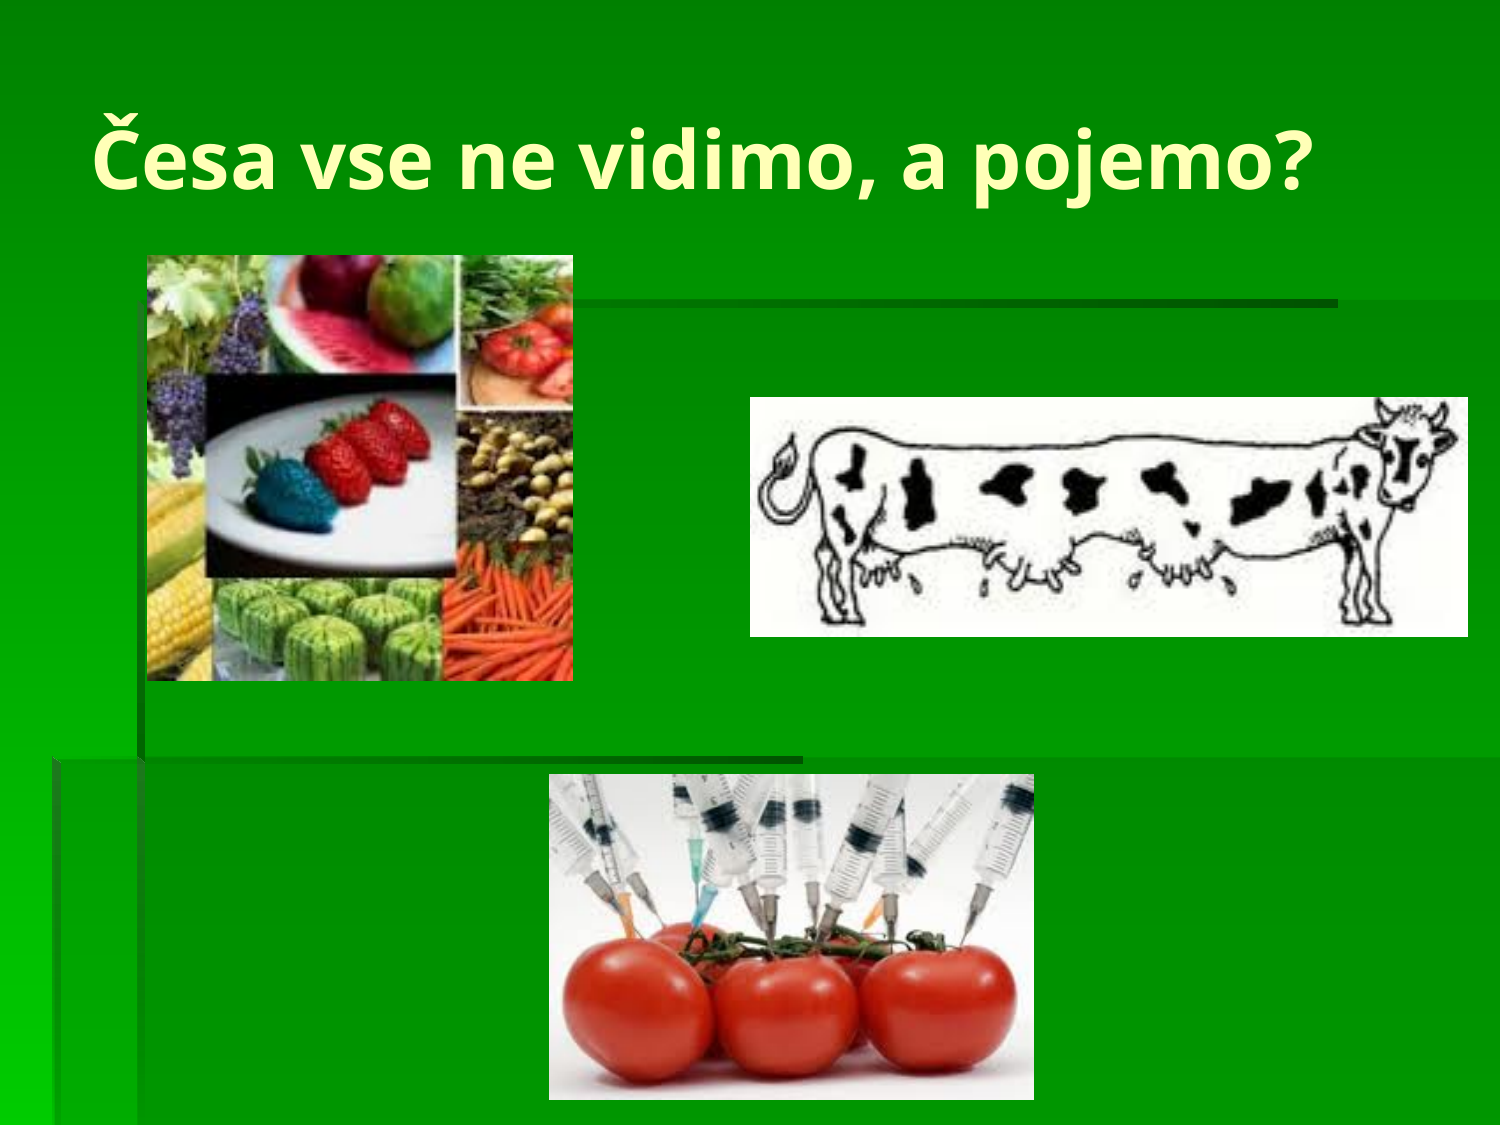

# Česa vse ne vidimo, a pojemo?